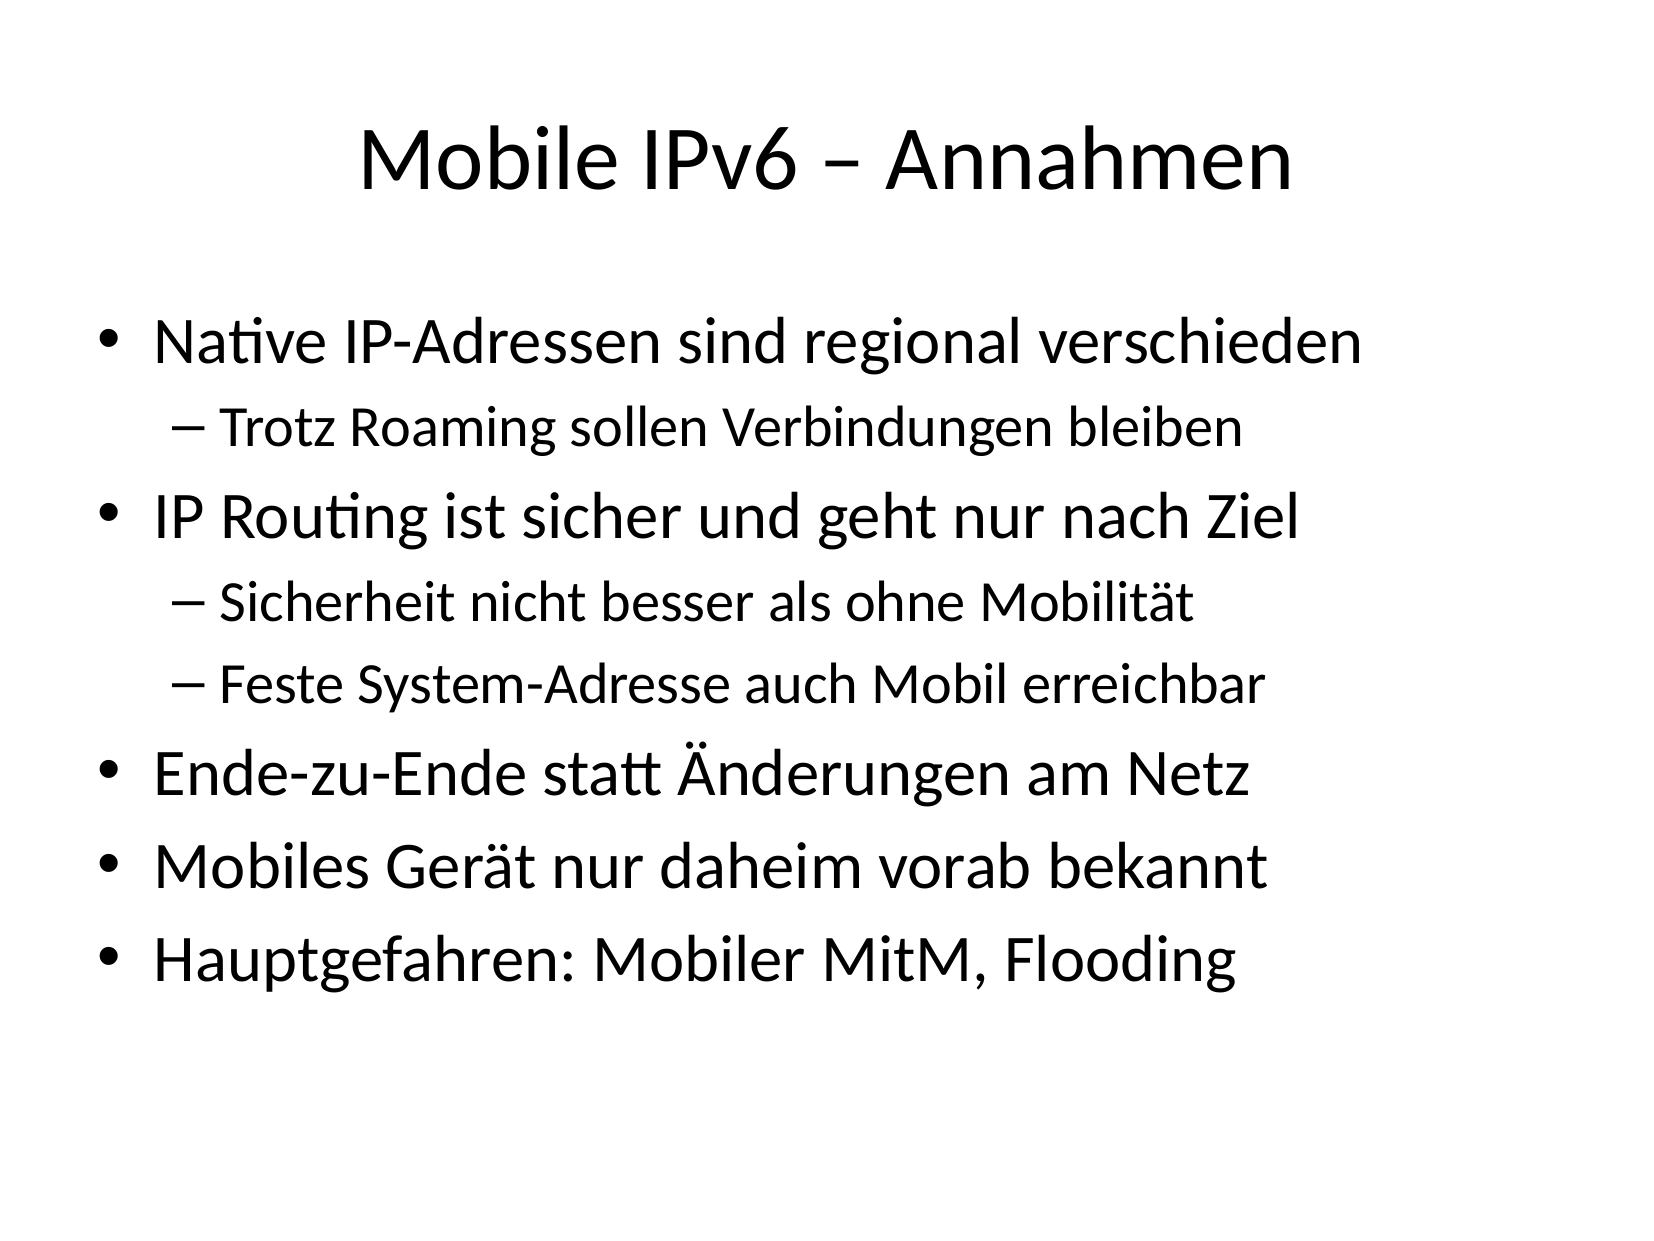

# Mobile IPv6 – Annahmen
Native IP-Adressen sind regional verschieden
Trotz Roaming sollen Verbindungen bleiben
IP Routing ist sicher und geht nur nach Ziel
Sicherheit nicht besser als ohne Mobilität
Feste System-Adresse auch Mobil erreichbar
Ende-zu-Ende statt Änderungen am Netz
Mobiles Gerät nur daheim vorab bekannt
Hauptgefahren: Mobiler MitM, Flooding